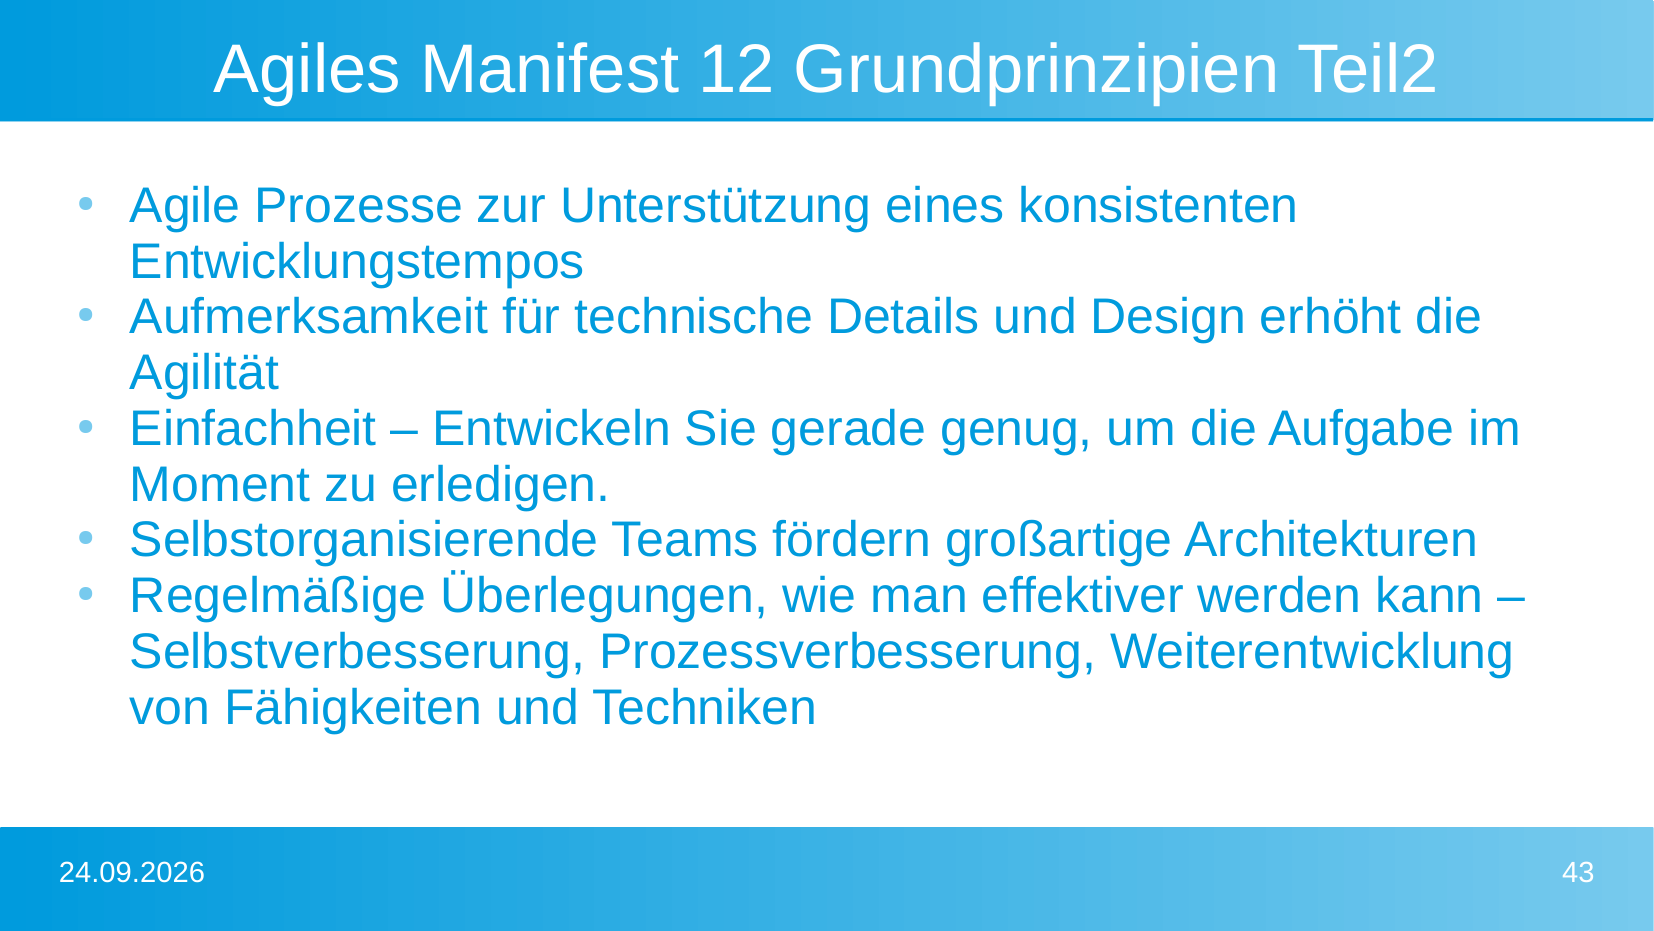

# Agiles Manifest 12 Grundprinzipien Teil2
Agile Prozesse zur Unterstützung eines konsistenten Entwicklungstempos
Aufmerksamkeit für technische Details und Design erhöht die Agilität
Einfachheit – Entwickeln Sie gerade genug, um die Aufgabe im Moment zu erledigen.
Selbstorganisierende Teams fördern großartige Architekturen
Regelmäßige Überlegungen, wie man effektiver werden kann – Selbstverbesserung, Prozessverbesserung, Weiterentwicklung von Fähigkeiten und Techniken
43